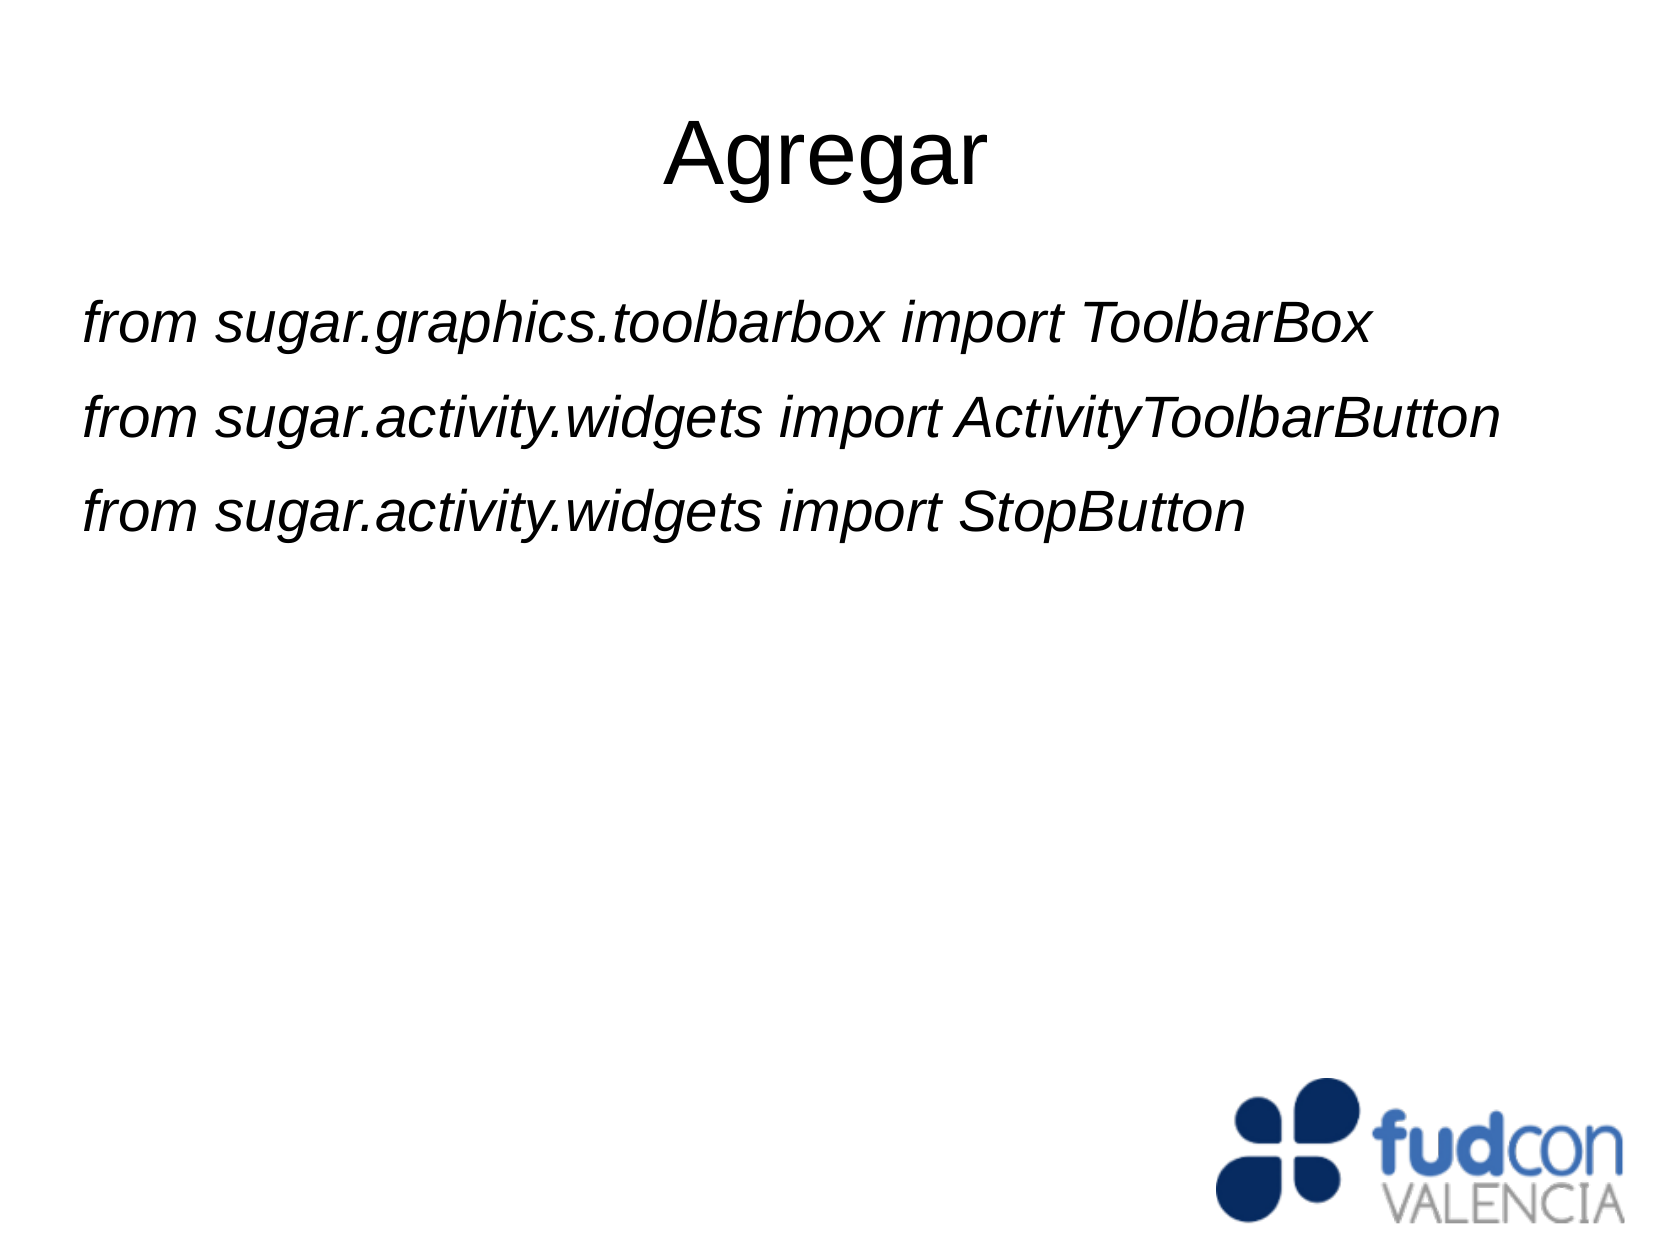

# Agregar
from sugar.graphics.toolbarbox import ToolbarBox
from sugar.activity.widgets import ActivityToolbarButton
from sugar.activity.widgets import StopButton